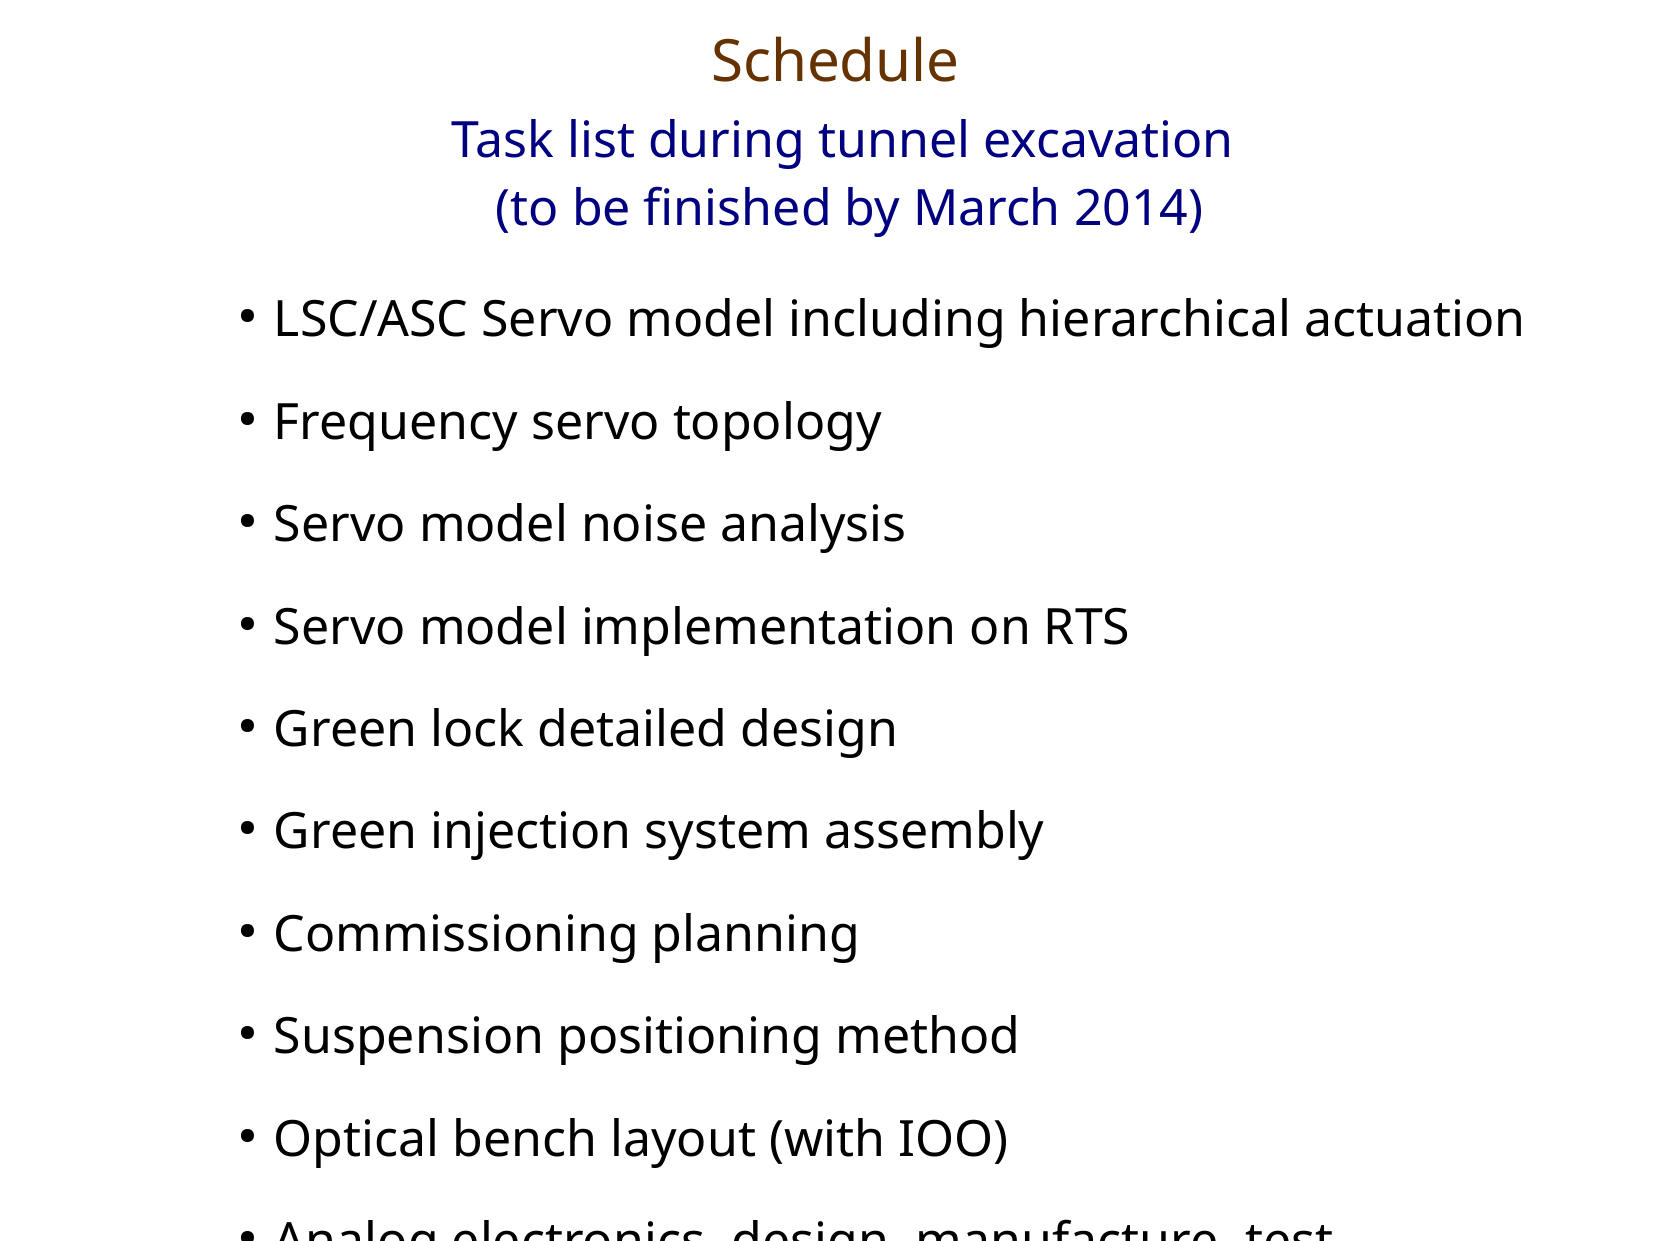

Schedule
Task list during tunnel excavation
(to be finished by March 2014)
LSC/ASC Servo model including hierarchical actuation
Frequency servo topology
Servo model noise analysis
Servo model implementation on RTS
Green lock detailed design
Green injection system assembly
Commissioning planning
Suspension positioning method
Optical bench layout (with IOO)
Analog electronics, design, manufacture, test